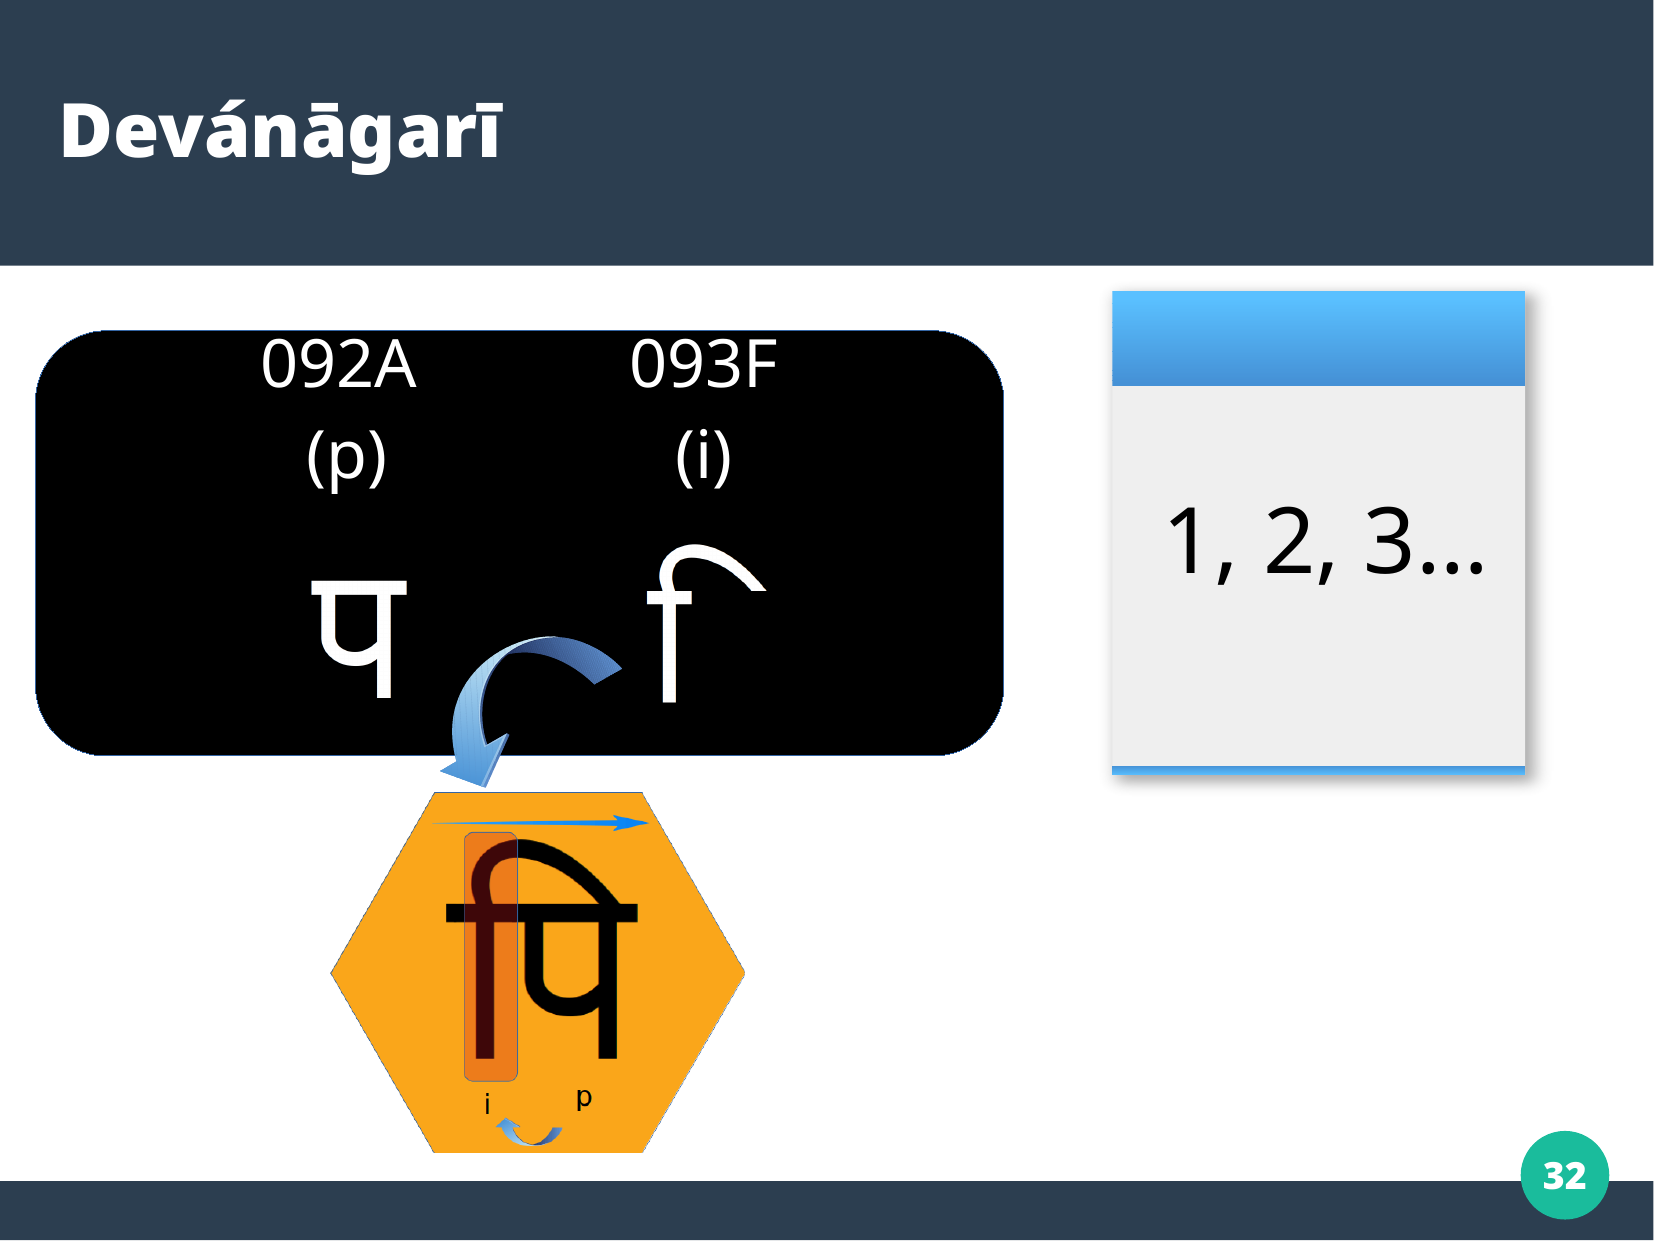

# Devánāgarī
1, 2, 3…
092A			093F
(p)				(i)
32